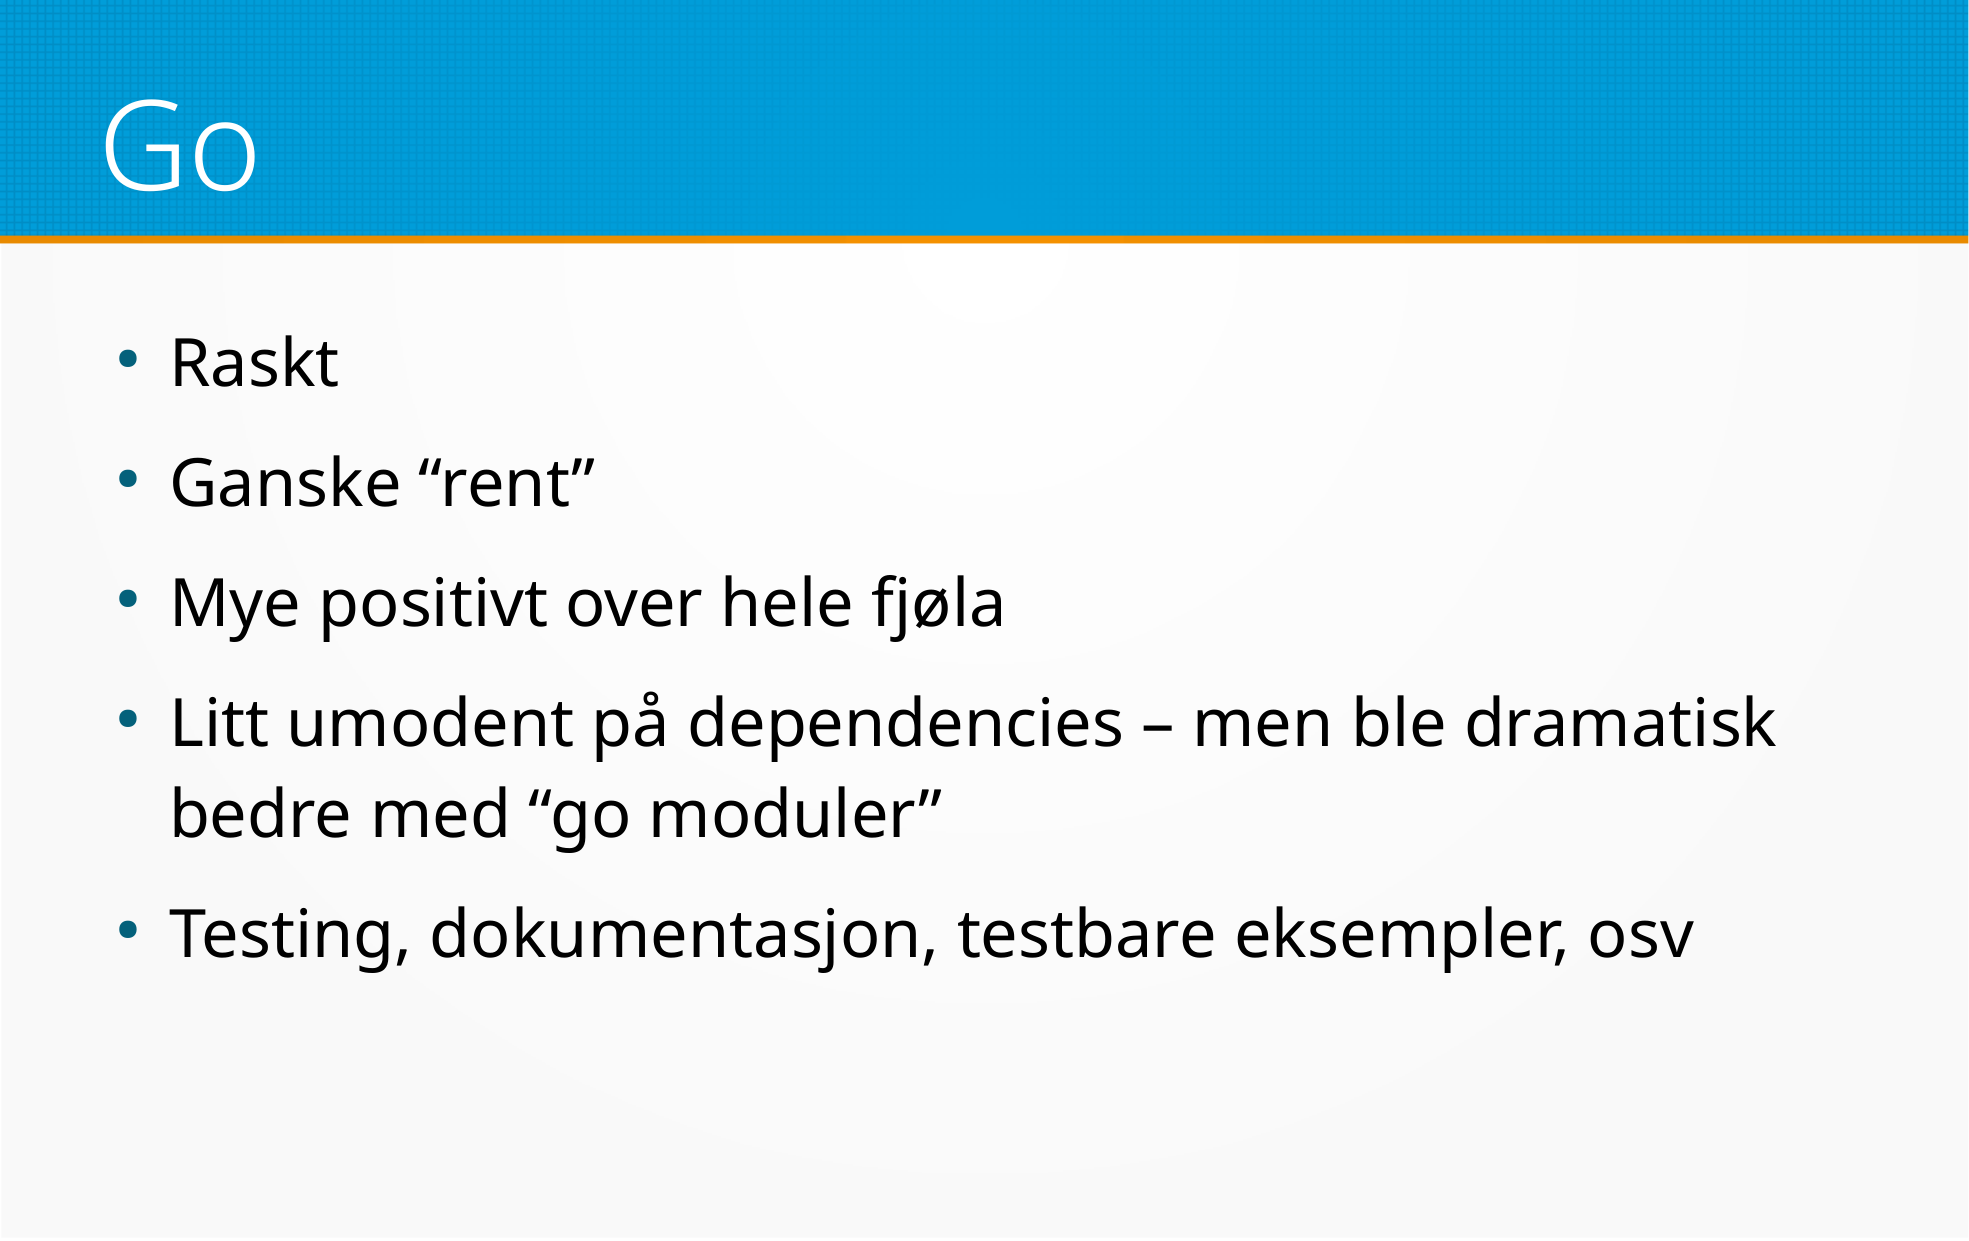

# Go
Raskt
Ganske “rent”
Mye positivt over hele fjøla
Litt umodent på dependencies – men ble dramatisk bedre med “go moduler”
Testing, dokumentasjon, testbare eksempler, osv